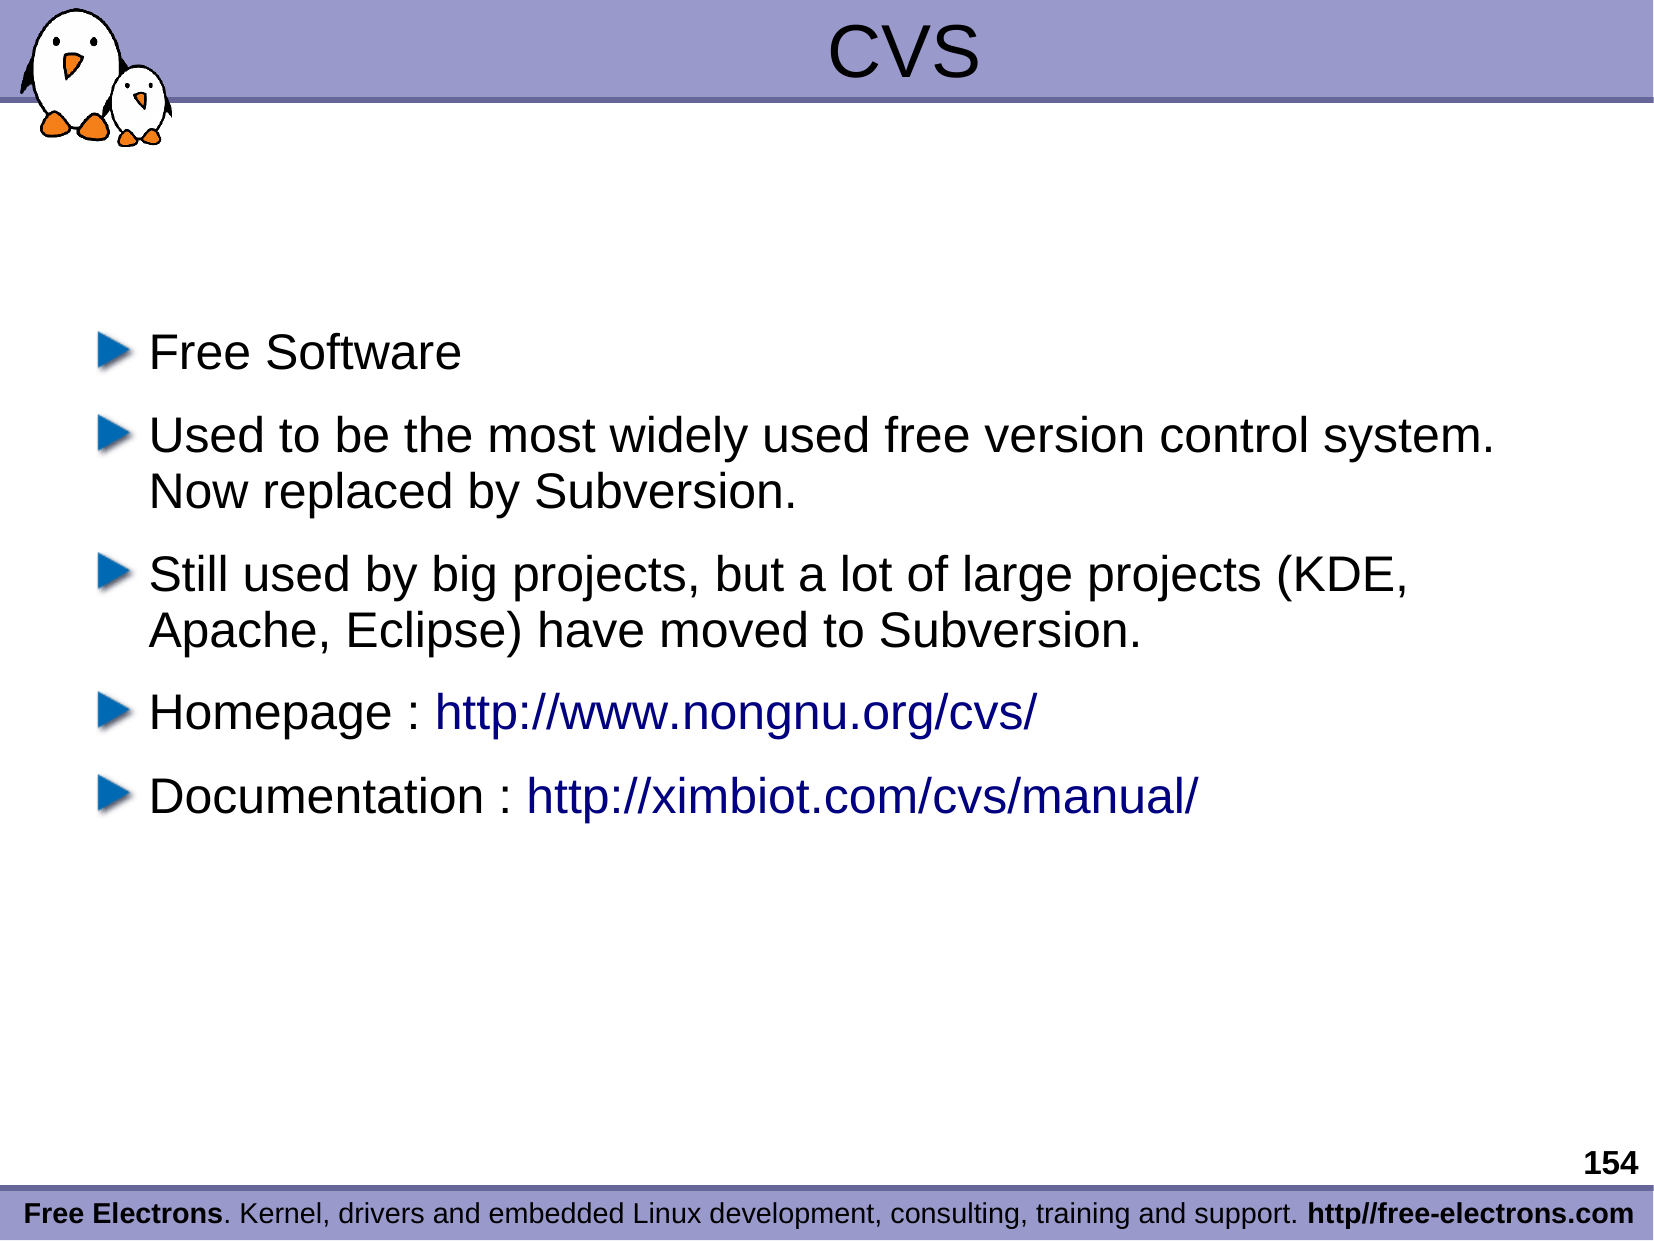

# CVS
Free Software
Used to be the most widely used free version control system. Now replaced by Subversion.
Still used by big projects, but a lot of large projects (KDE, Apache, Eclipse) have moved to Subversion.
Homepage : http://www.nongnu.org/cvs/
Documentation : http://ximbiot.com/cvs/manual/